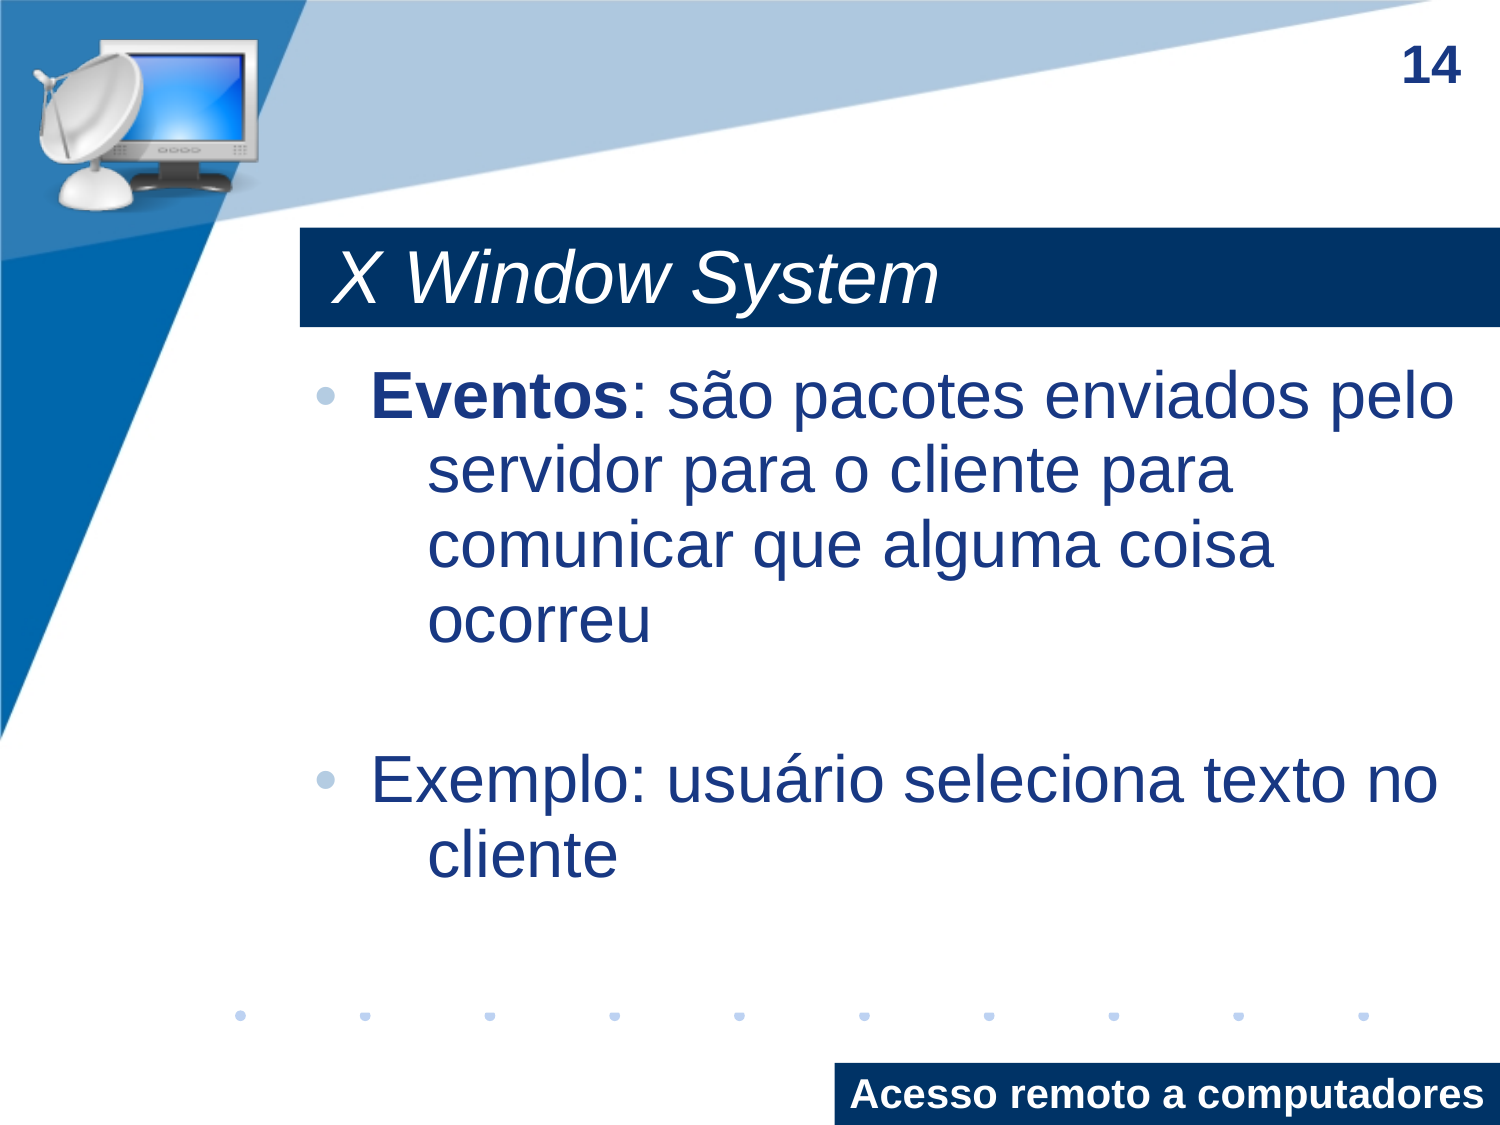

# X Window System
Eventos: são pacotes enviados pelo servidor para o cliente para comunicar que alguma coisa ocorreu
Exemplo: usuário seleciona texto no cliente